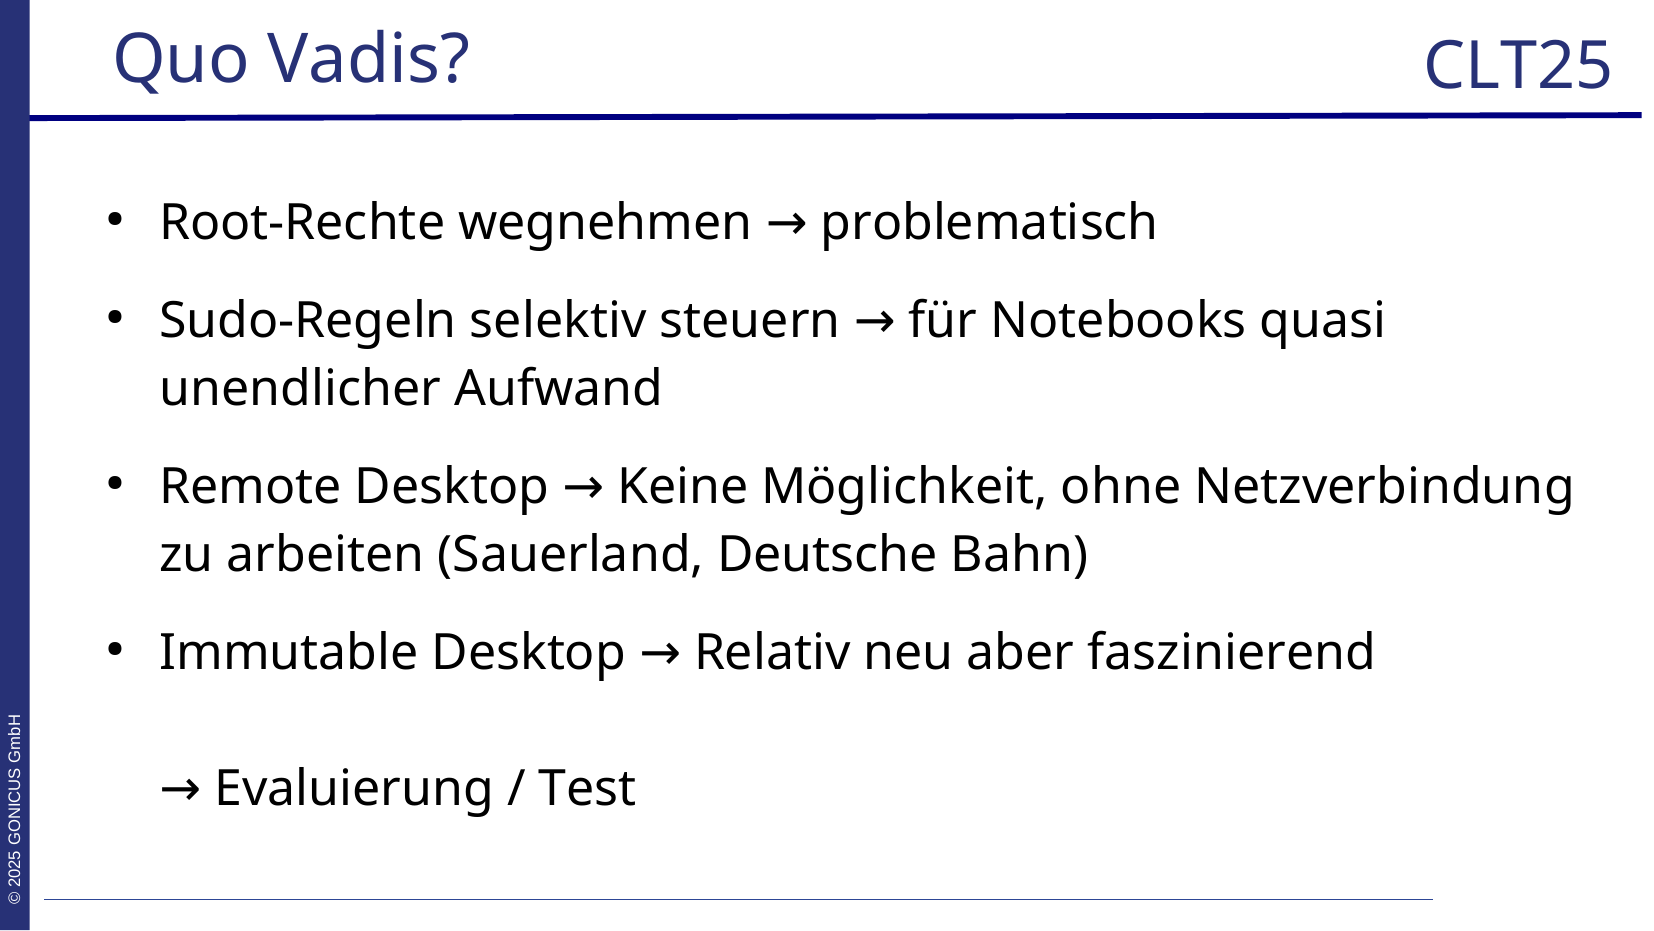

# Quo Vadis?
Root-Rechte wegnehmen → problematisch
Sudo-Regeln selektiv steuern → für Notebooks quasi unendlicher Aufwand
Remote Desktop → Keine Möglichkeit, ohne Netzverbindung zu arbeiten (Sauerland, Deutsche Bahn)
Immutable Desktop → Relativ neu aber faszinierend
→ Evaluierung / Test